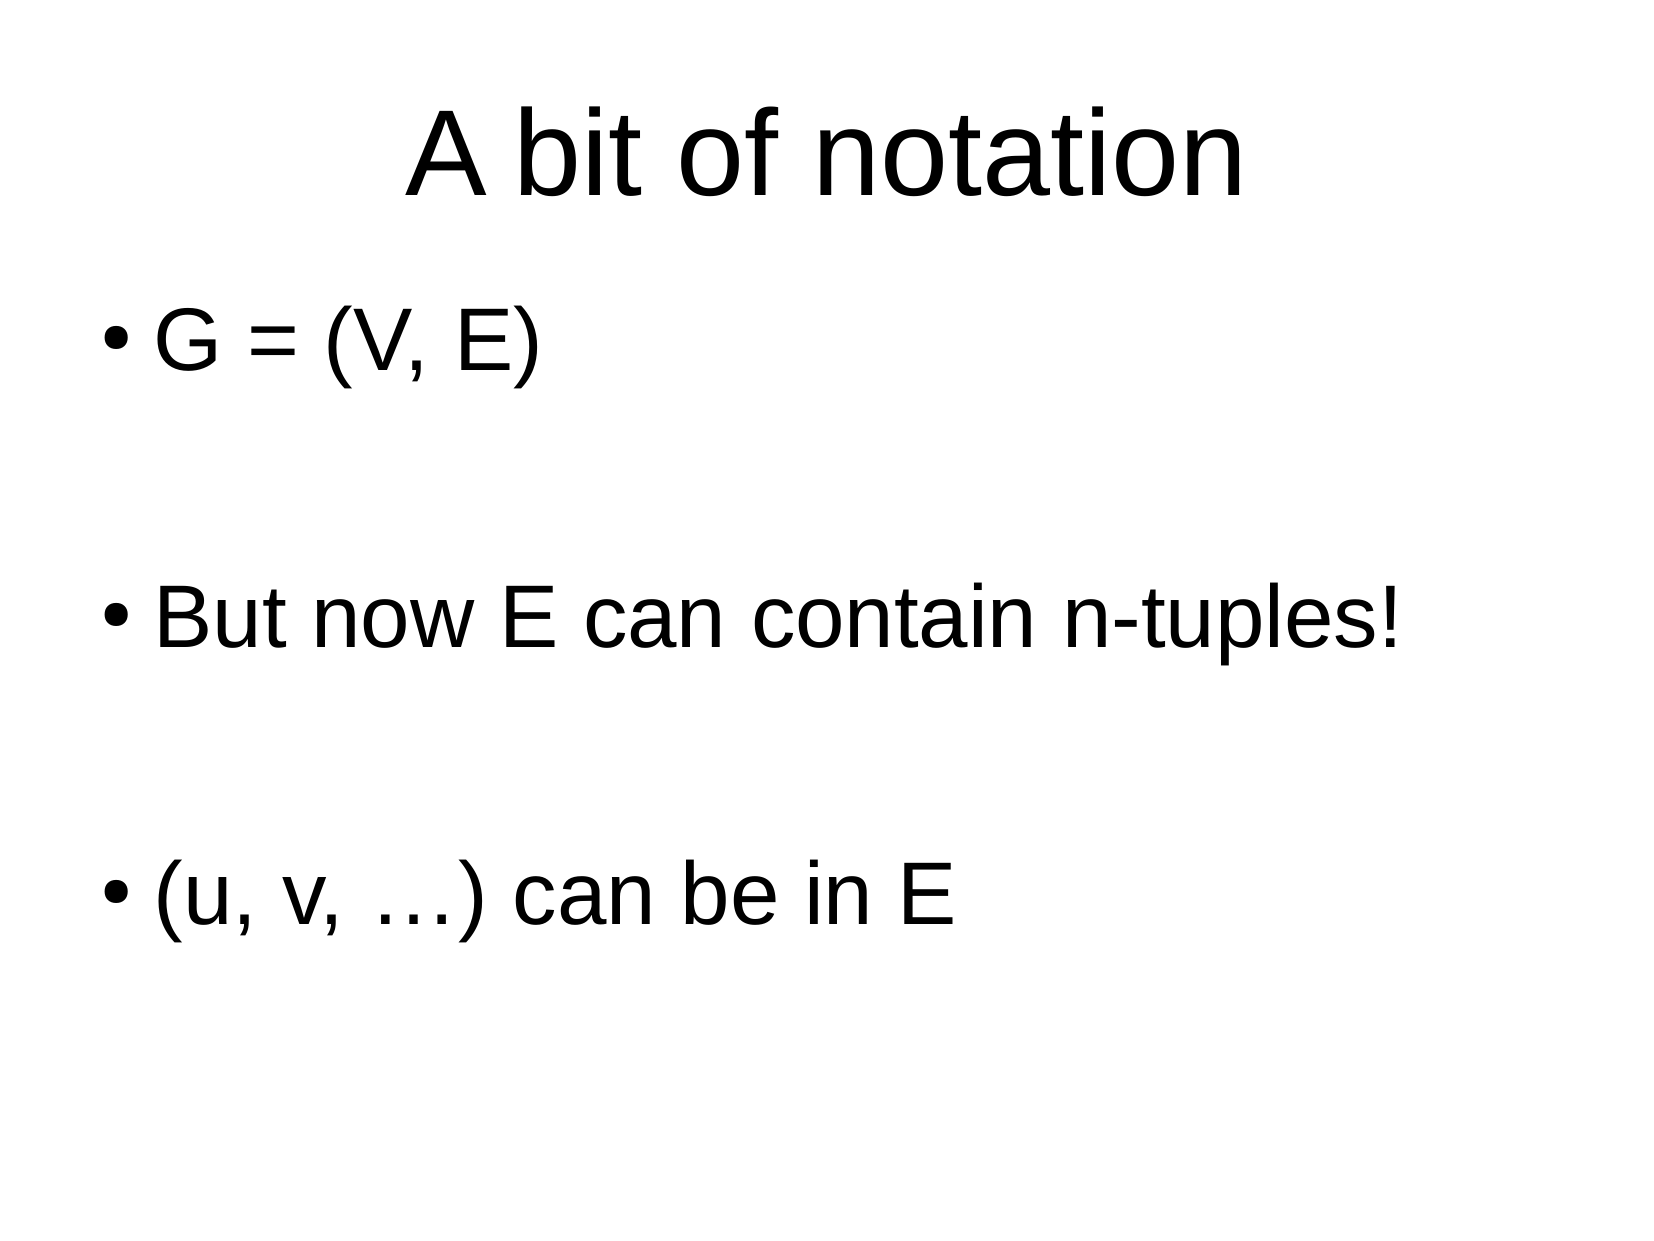

# A bit of notation
G = (V, E)
But now E can contain n-tuples!
(u, v, …) can be in E